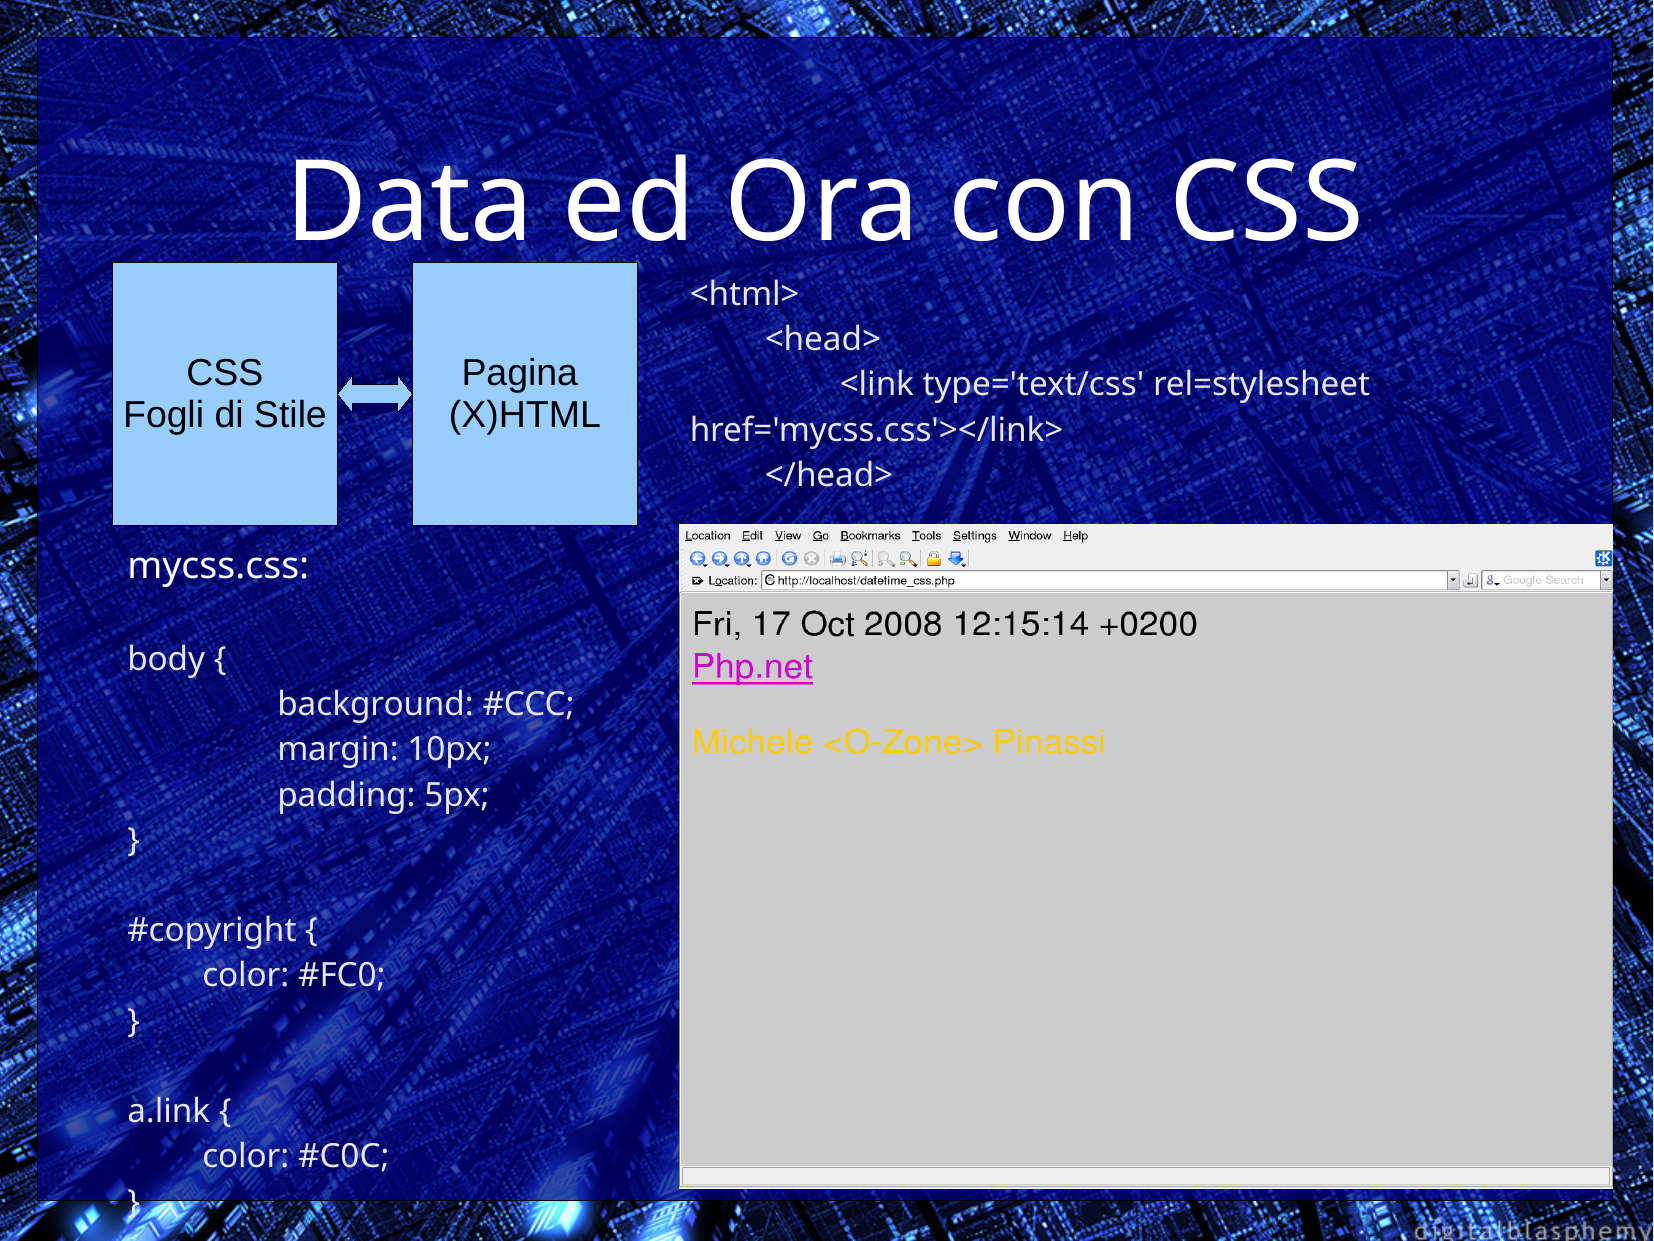

Data ed Ora con CSS
CSS
Fogli di Stile
Pagina
(X)HTML
<html>
	<head>
		<link type='text/css' rel=stylesheet href='mycss.css'></link>
	</head>
	...
#
mycss.css:
body {
		background: #CCC;
		margin: 10px;
		padding: 5px;
}
#copyright {
	color: #FC0;
}
a.link {
	color: #C0C;
}